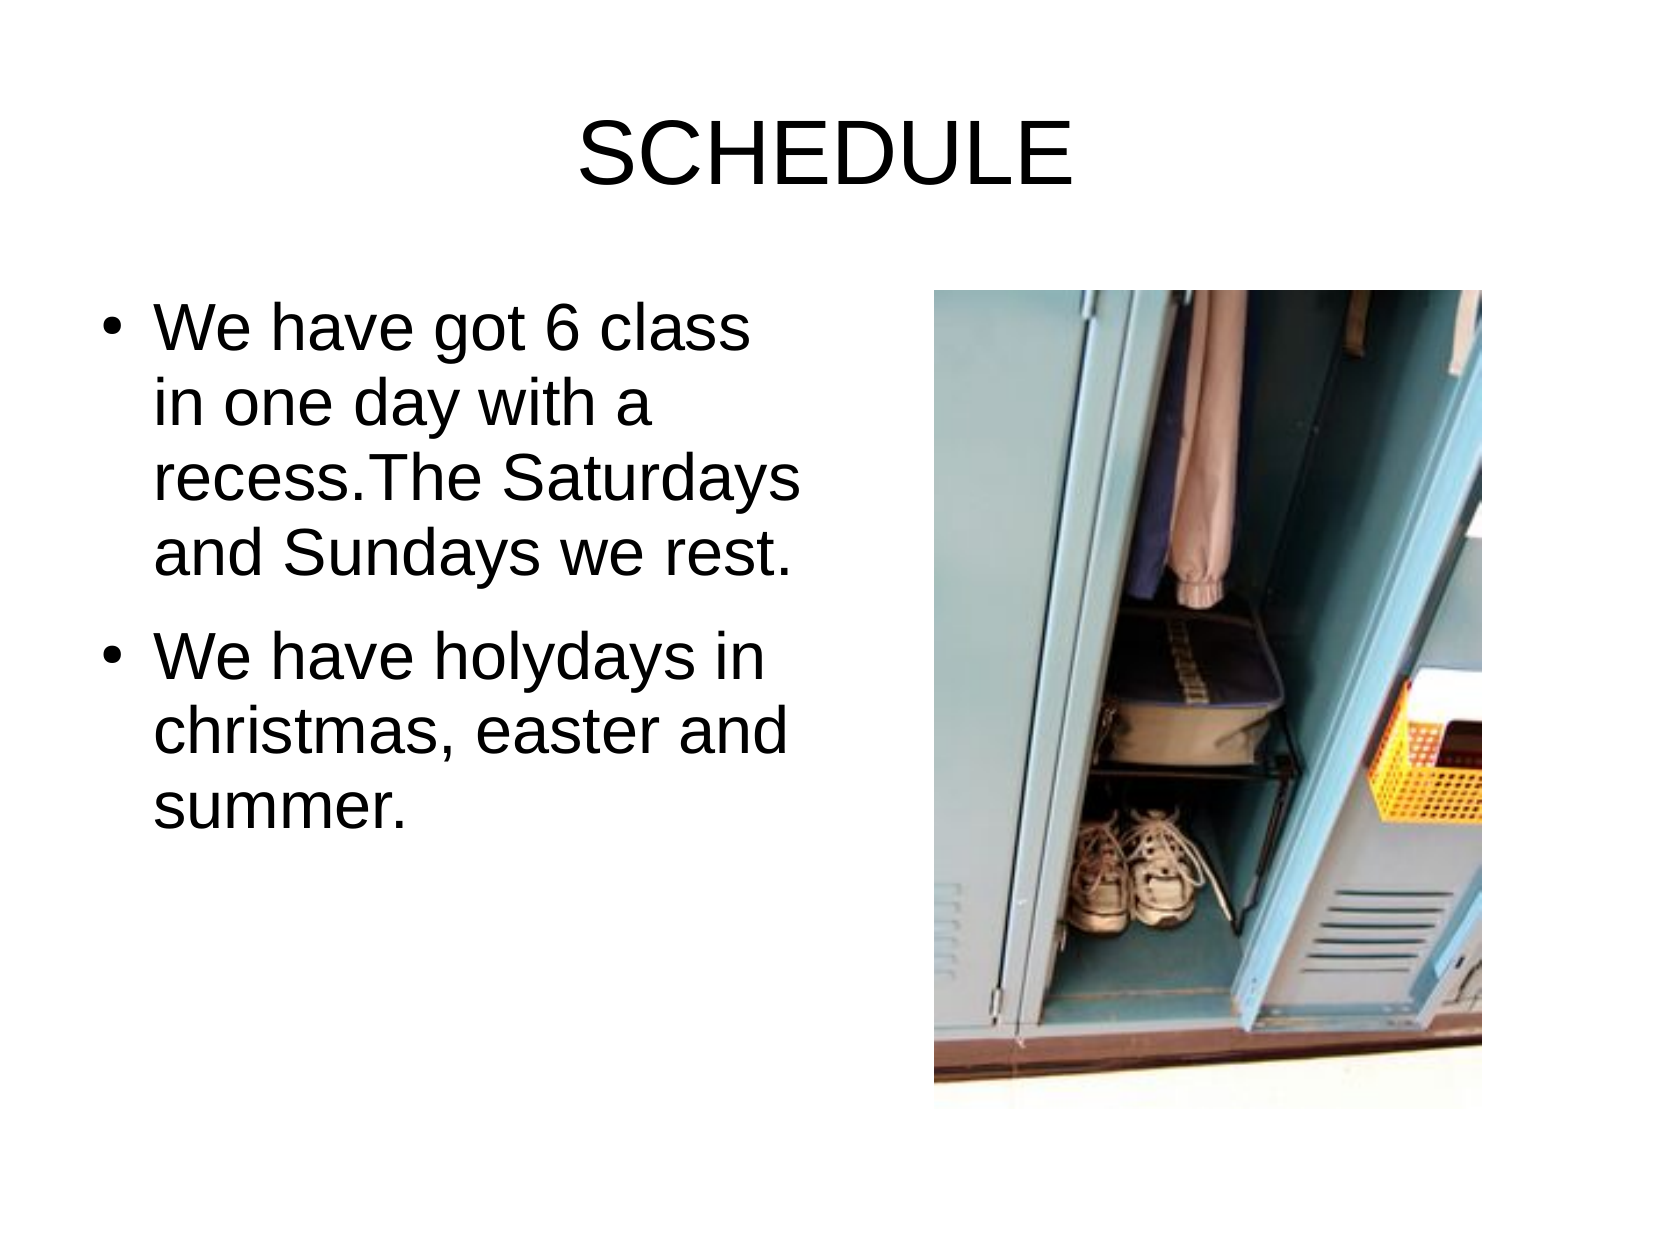

# SCHEDULE
We have got 6 class in one day with a recess.The Saturdays and Sundays we rest.
We have holydays in christmas, easter and summer.